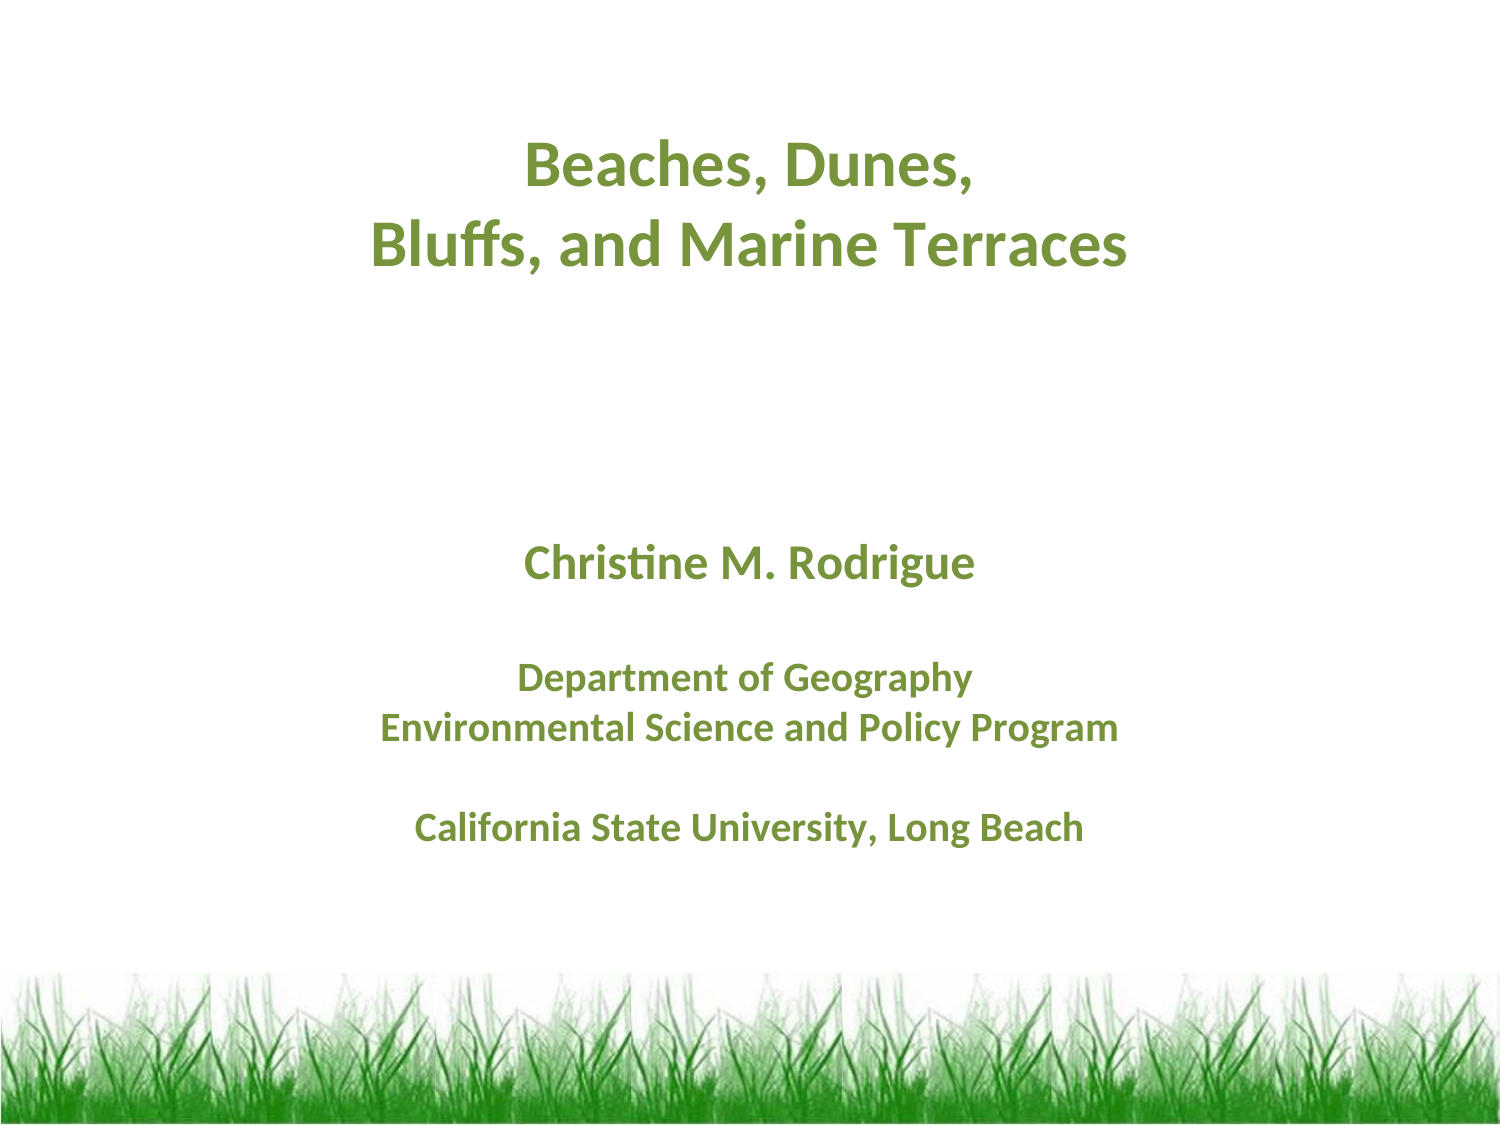

Beaches, Dunes,
Bluffs, and Marine Terraces
Christine M. Rodrigue
Department of Geography
Environmental Science and Policy Program
California State University, Long Beach